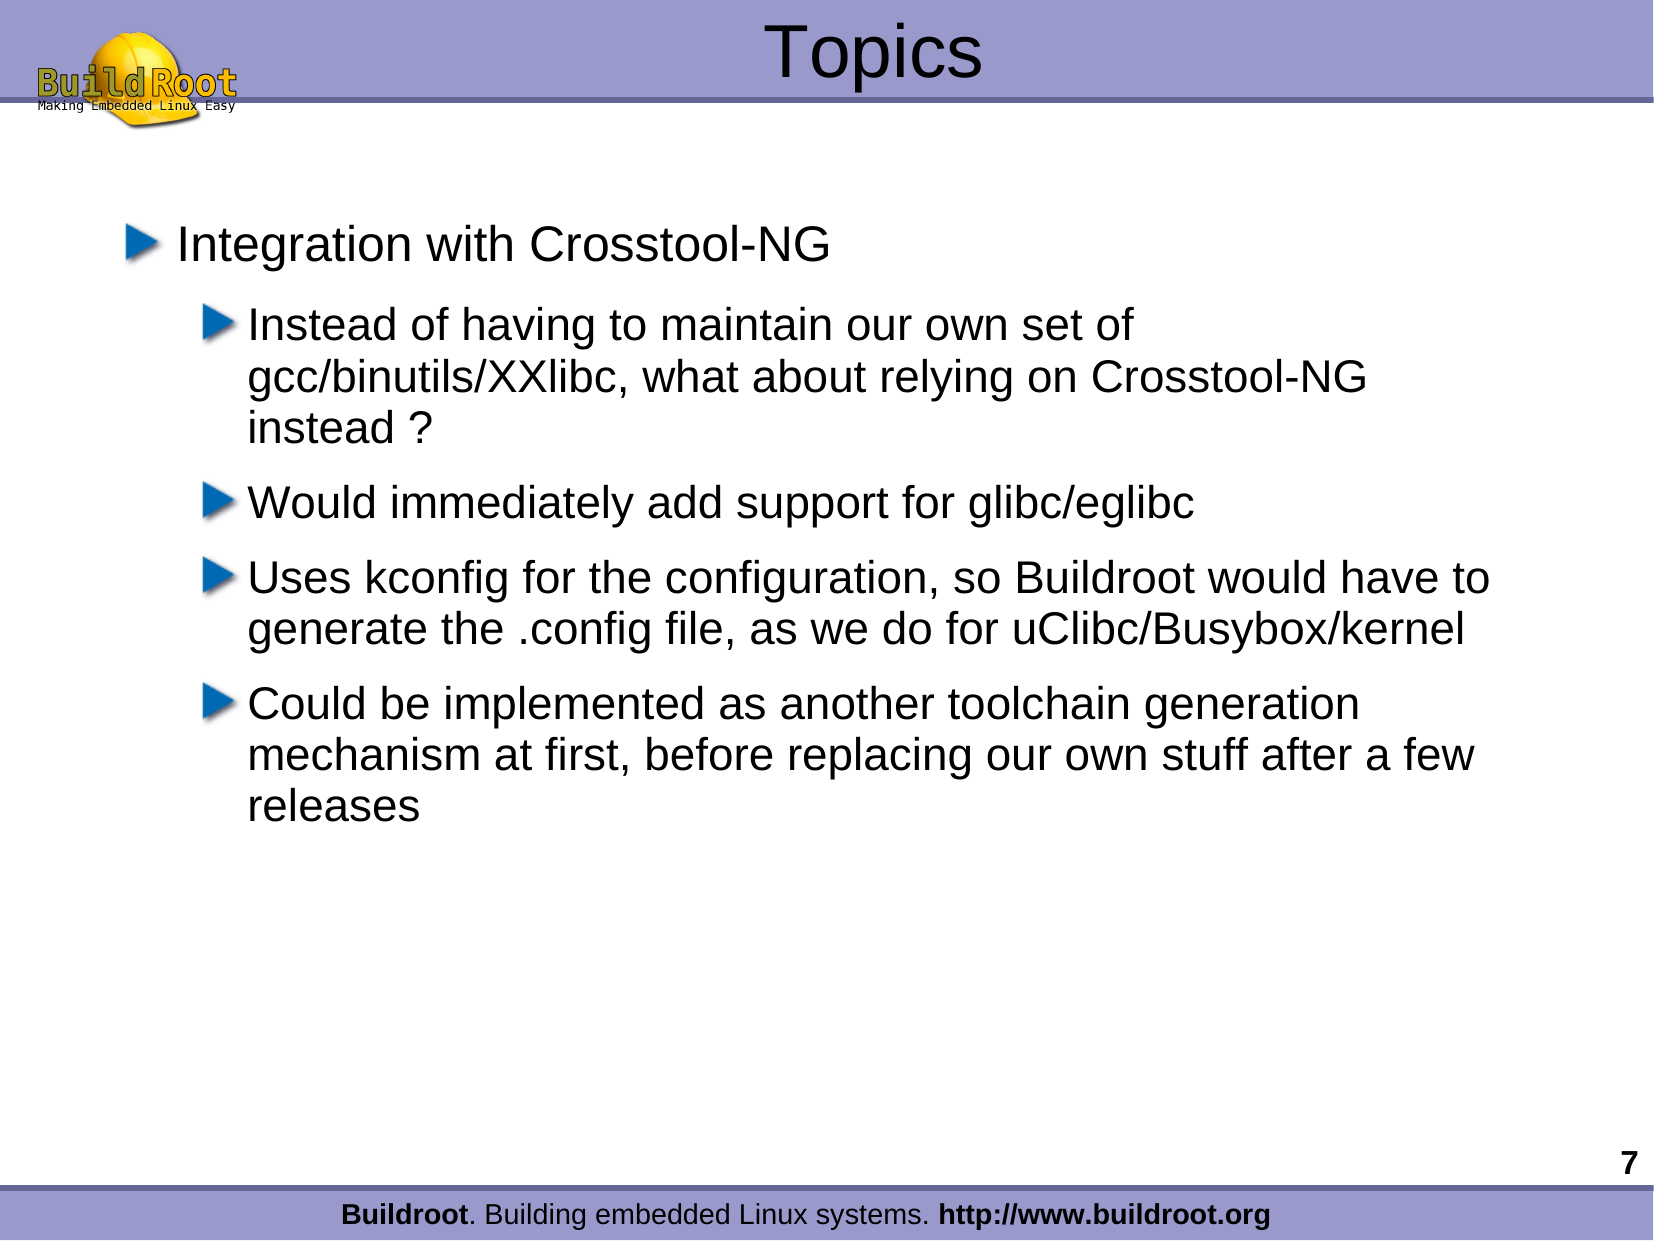

# Topics
Integration with Crosstool-NG
Instead of having to maintain our own set of gcc/binutils/XXlibc, what about relying on Crosstool-NG instead ?
Would immediately add support for glibc/eglibc
Uses kconfig for the configuration, so Buildroot would have to generate the .config file, as we do for uClibc/Busybox/kernel
Could be implemented as another toolchain generation mechanism at first, before replacing our own stuff after a few releases